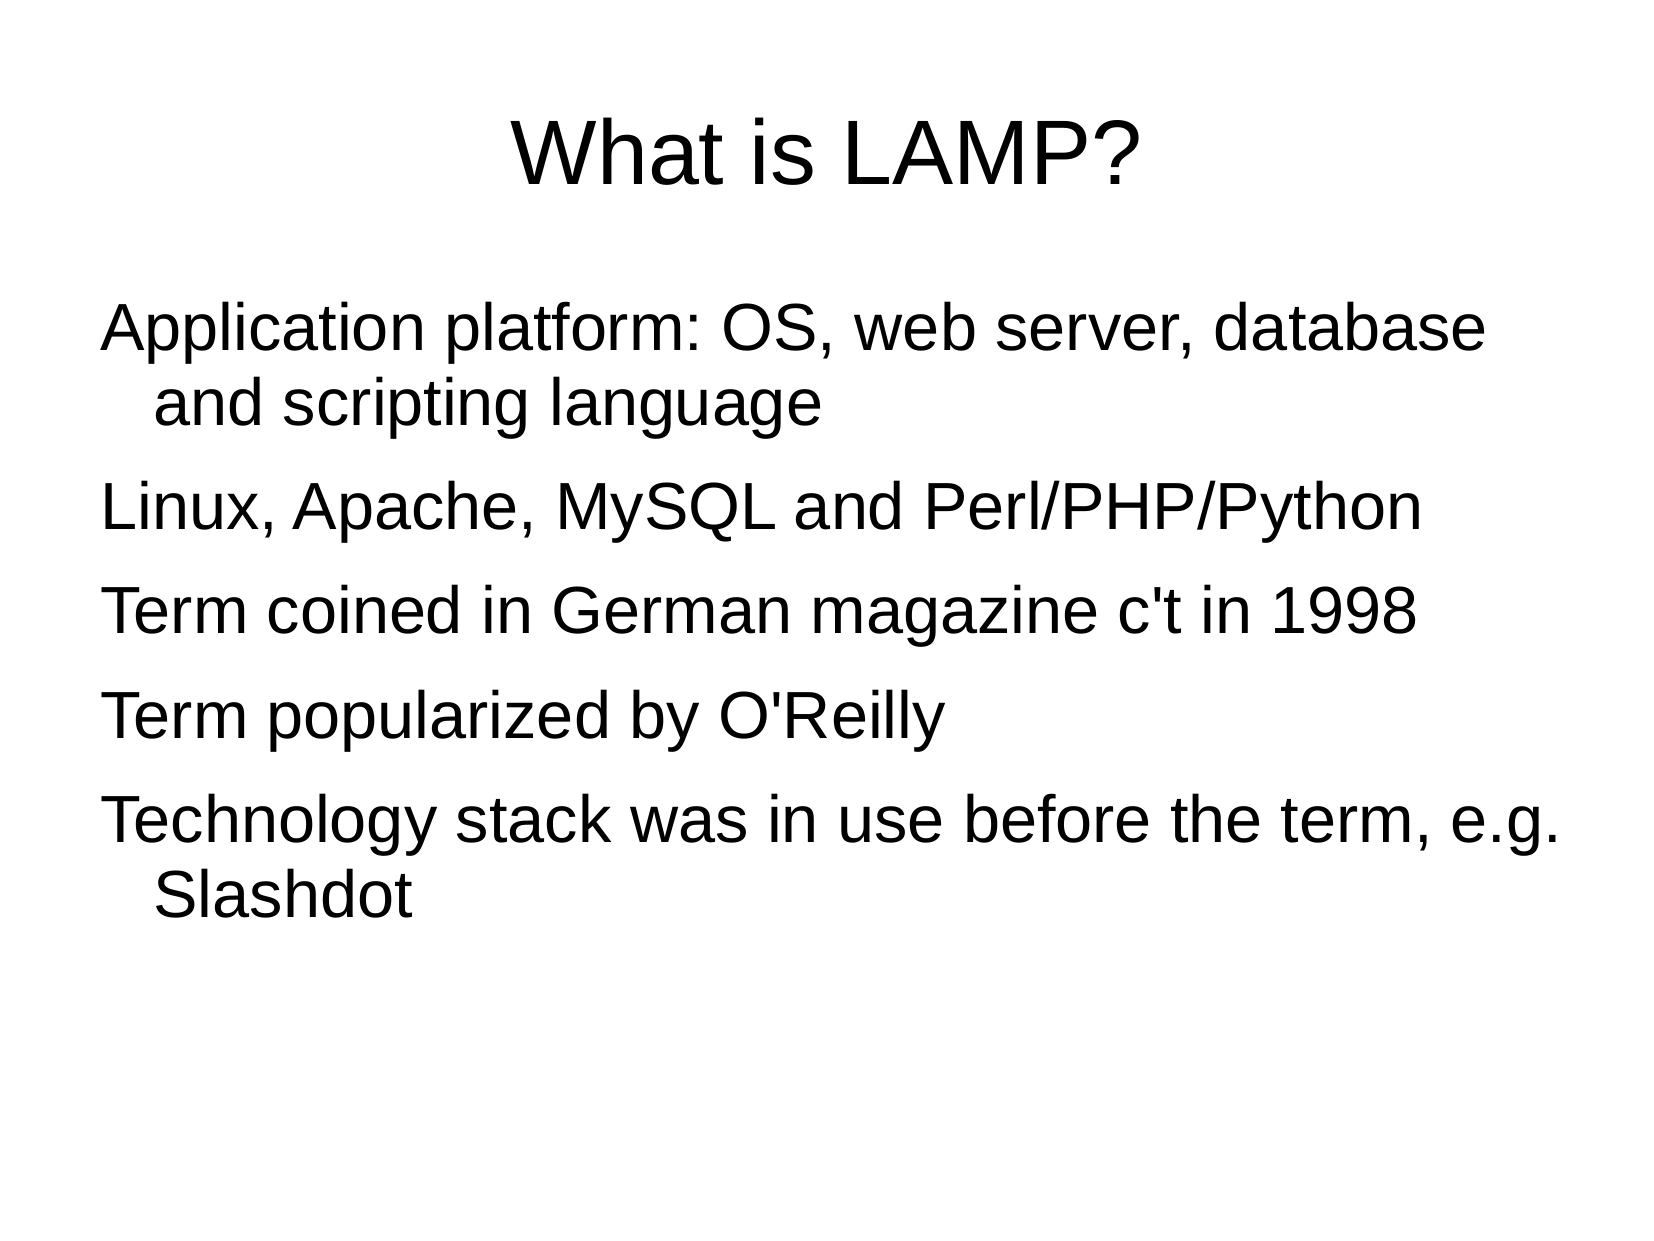

# What is LAMP?
Application platform: OS, web server, database and scripting language
Linux, Apache, MySQL and Perl/PHP/Python
Term coined in German magazine c't in 1998
Term popularized by O'Reilly
Technology stack was in use before the term, e.g. Slashdot